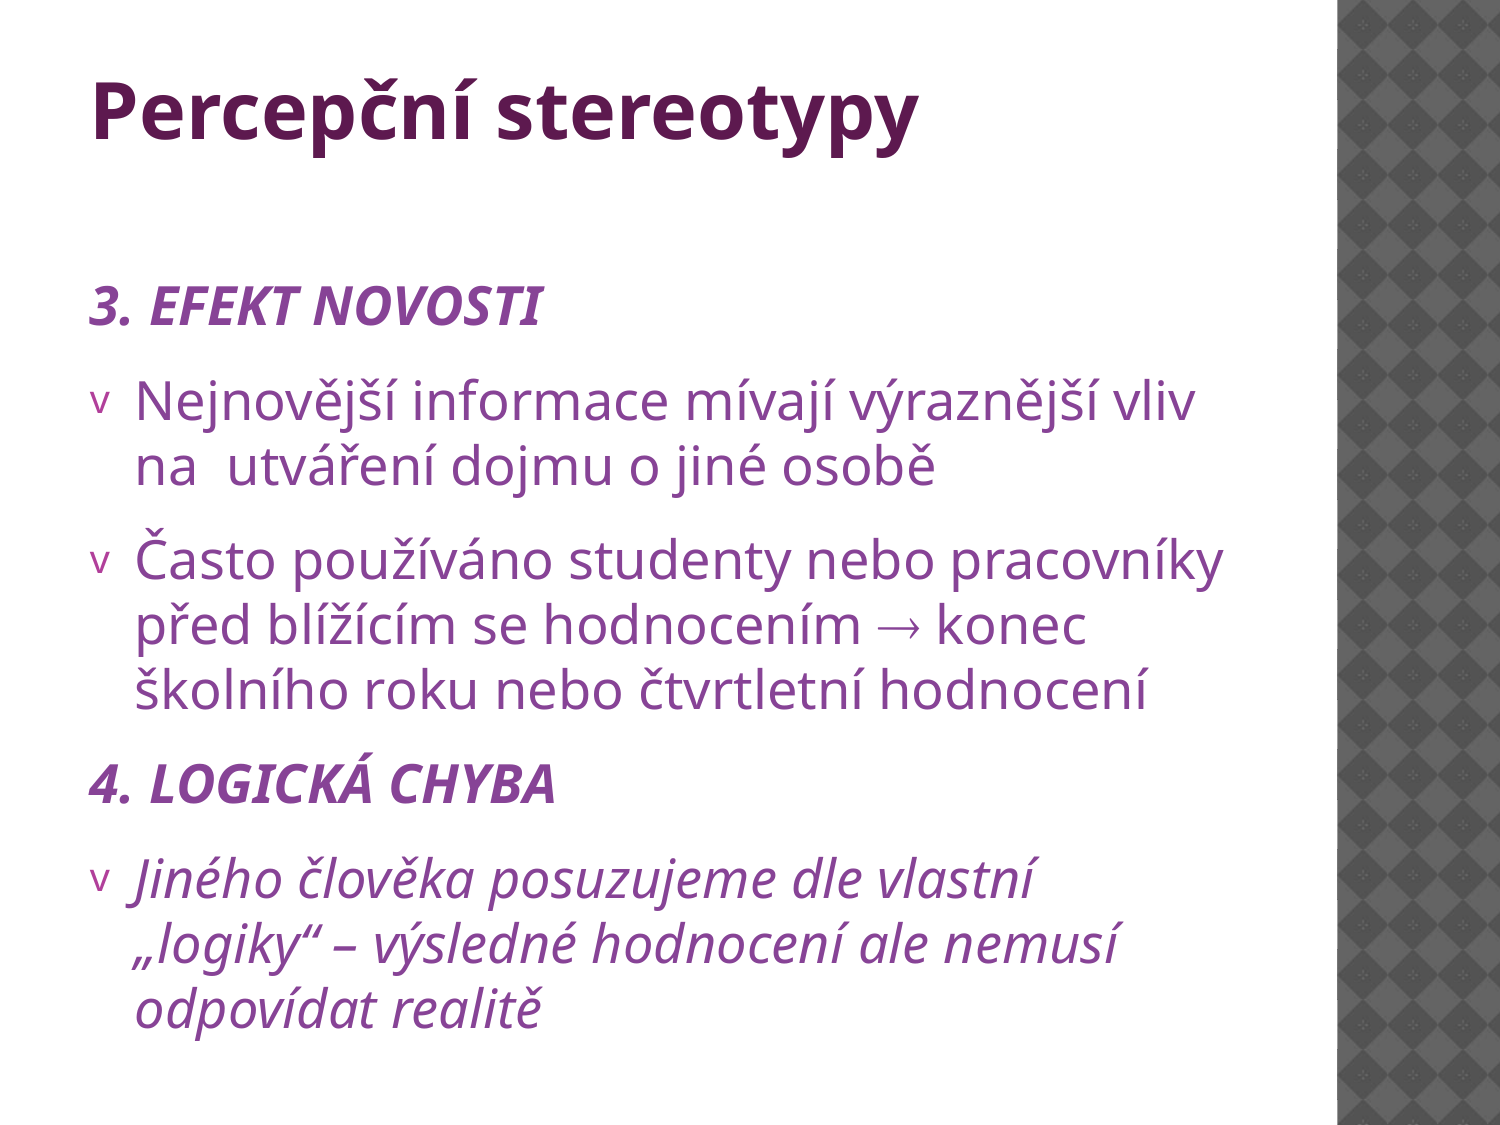

# Percepční stereotypy
3. EFEKT NOVOSTI
Nejnovější informace mívají výraznější vliv na utváření dojmu o jiné osobě
Často používáno studenty nebo pracovníky před blížícím se hodnocením  konec školního roku nebo čtvrtletní hodnocení
4. LOGICKÁ CHYBA
Jiného člověka posuzujeme dle vlastní „logiky“ – výsledné hodnocení ale nemusí odpovídat realitě